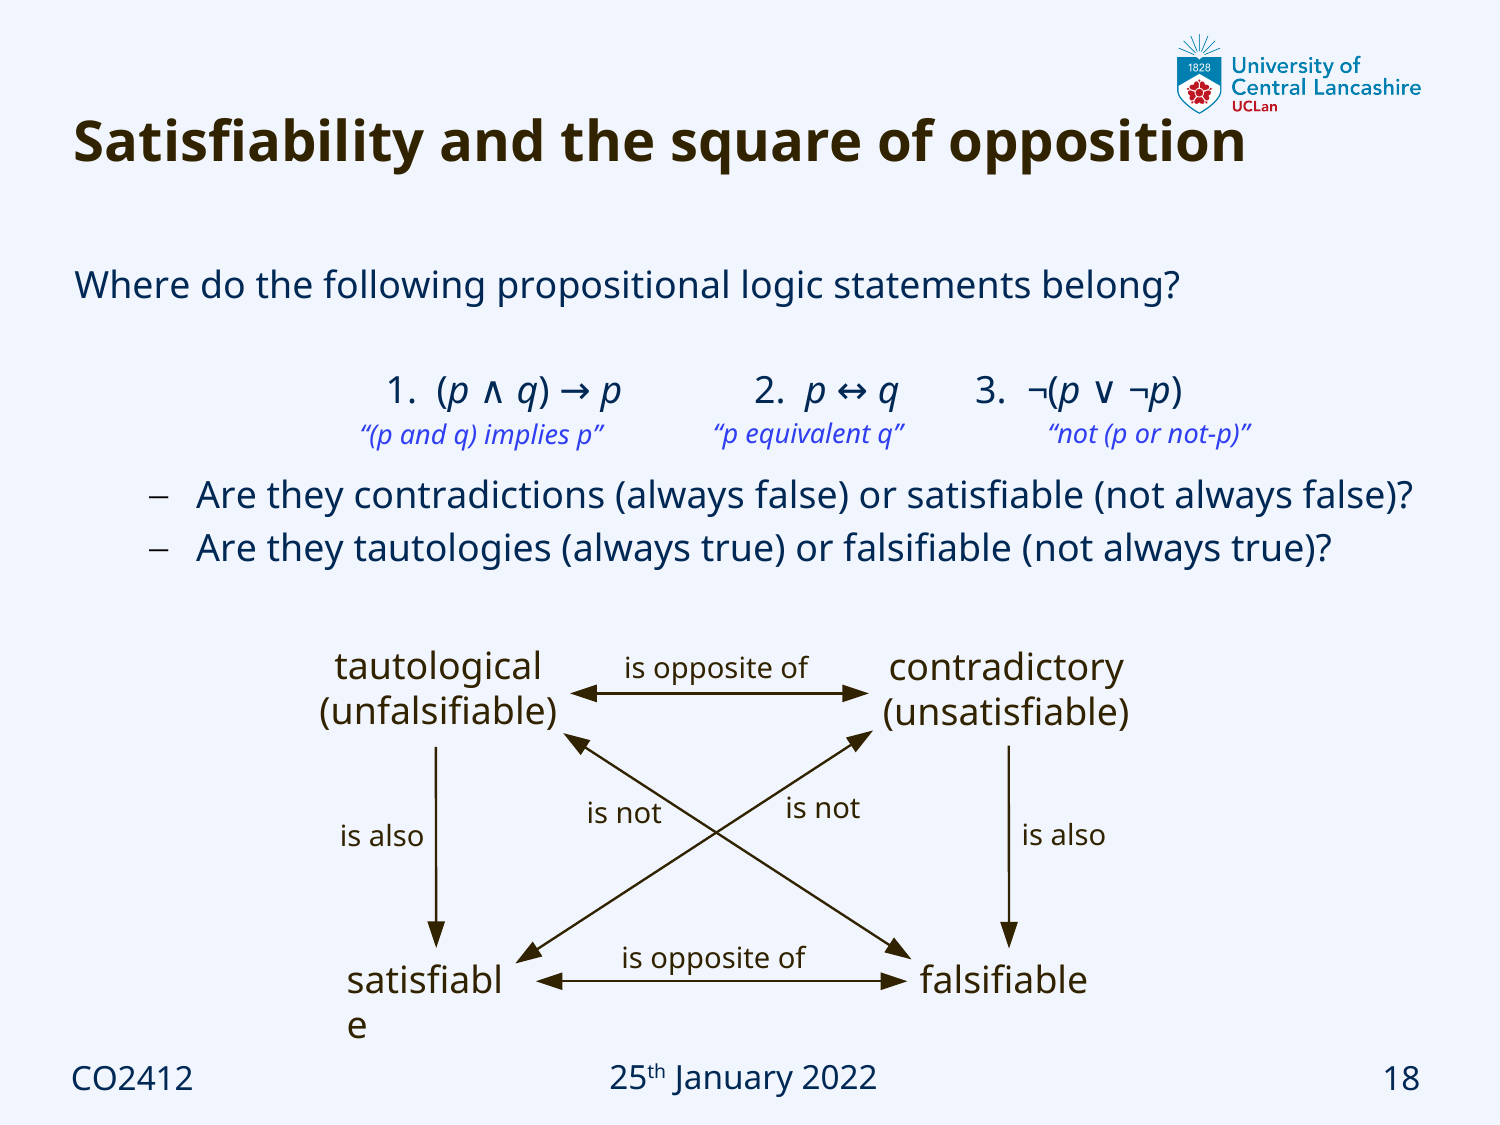

# Satisfiability and the square of opposition
Where do the following propositional logic statements belong?
	1. (p ∧ q) → p 		2. p ↔ q		3. ¬(p ∨ ¬p)
Are they contradictions (always false) or satisfiable (not always false)?
Are they tautologies (always true) or falsifiable (not always true)?
“p equivalent q”
“not (p or not-p)”
“(p and q) implies p”
tautological
(unfalsifiable)
contradictory
(unsatisfiable)
is opposite of
is not
is not
is also
is also
is opposite of
satisfiable
falsifiable